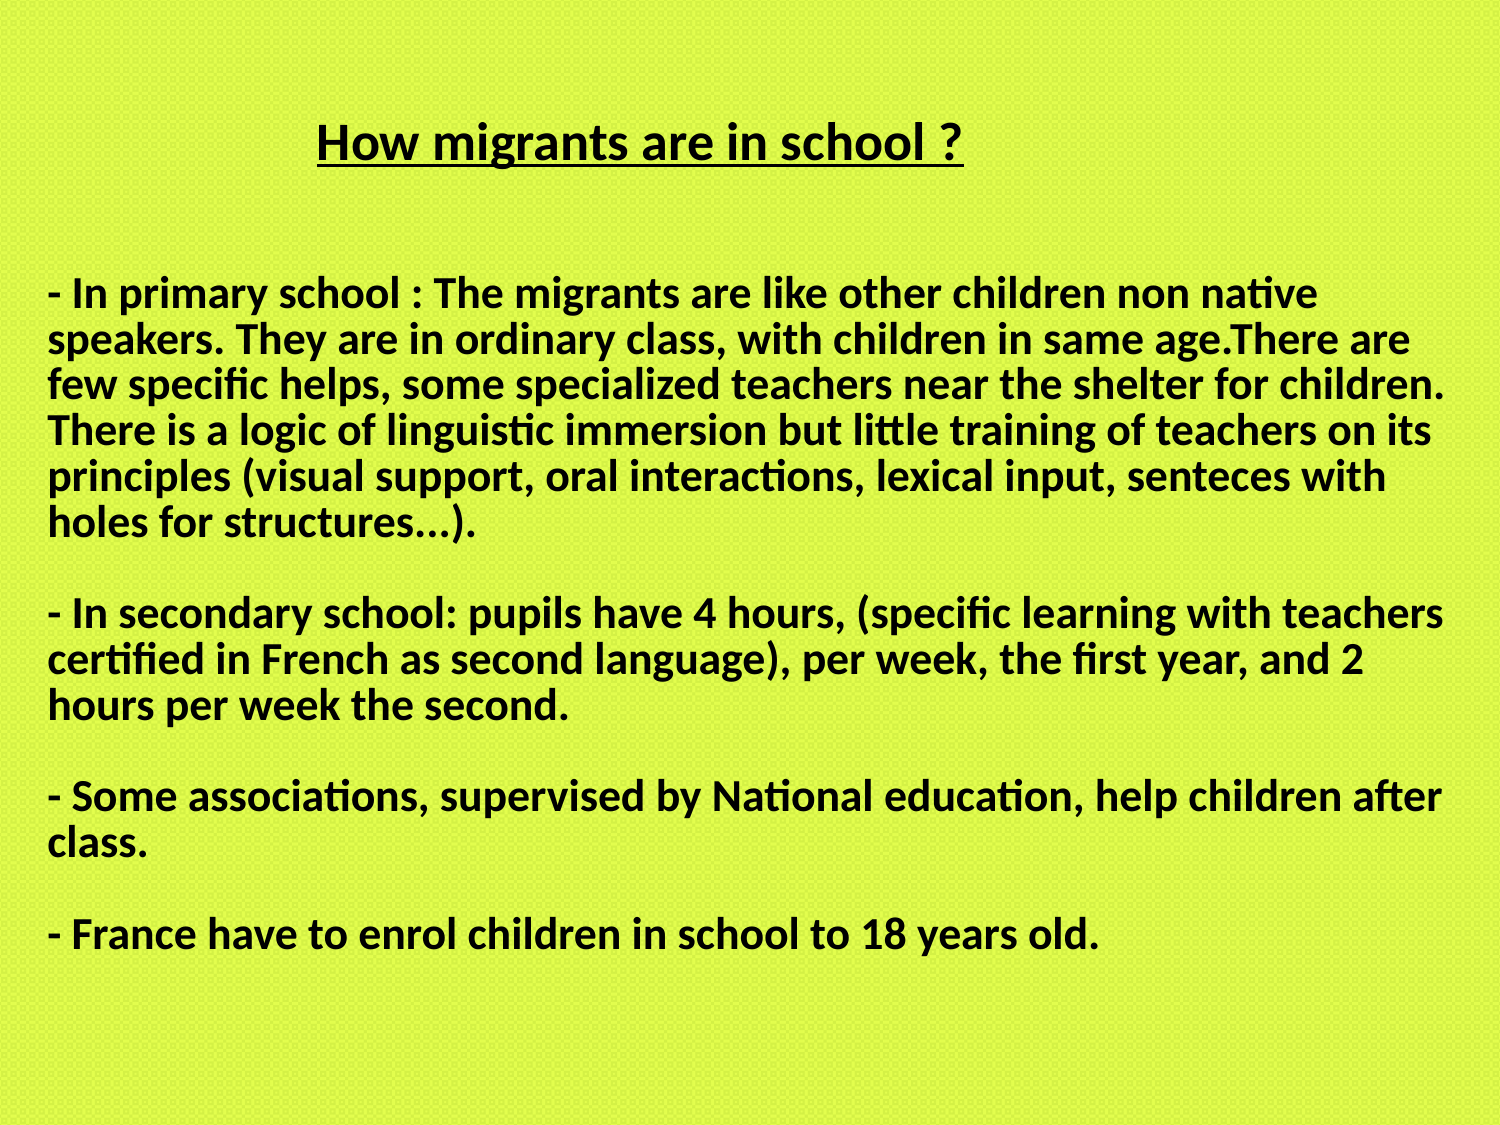

# How migrants are in school ? - In primary school : The migrants are like other children non native speakers. They are in ordinary class, with children in same age.There are few specific helps, some specialized teachers near the shelter for children. There is a logic of linguistic immersion but little training of teachers on its principles (visual support, oral interactions, lexical input, senteces with holes for structures...). - In secondary school: pupils have 4 hours, (specific learning with teachers certified in French as second language), per week, the first year, and 2 hours per week the second. - Some associations, supervised by National education, help children after class. - France have to enrol children in school to 18 years old.